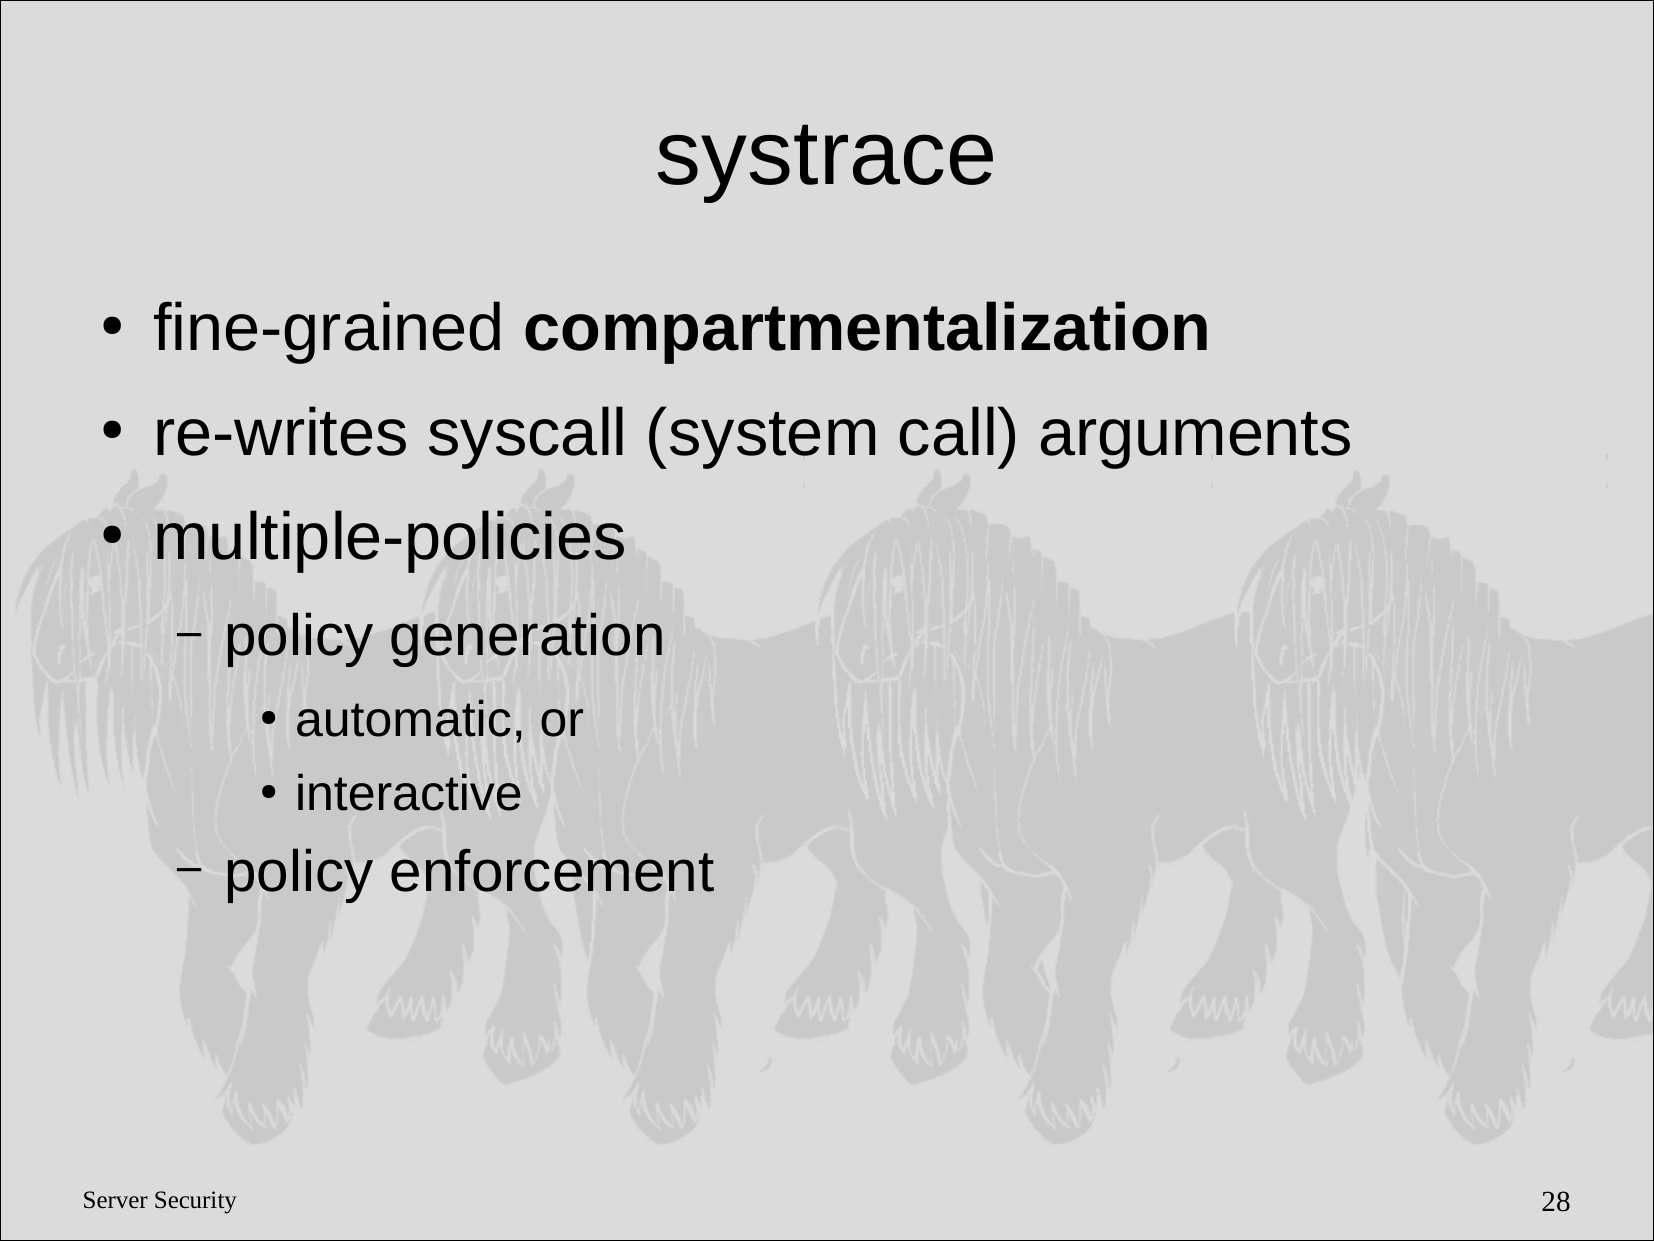

# systrace
fine-grained compartmentalization
re-writes syscall (system call) arguments
multiple-policies
policy generation
automatic, or
interactive
policy enforcement